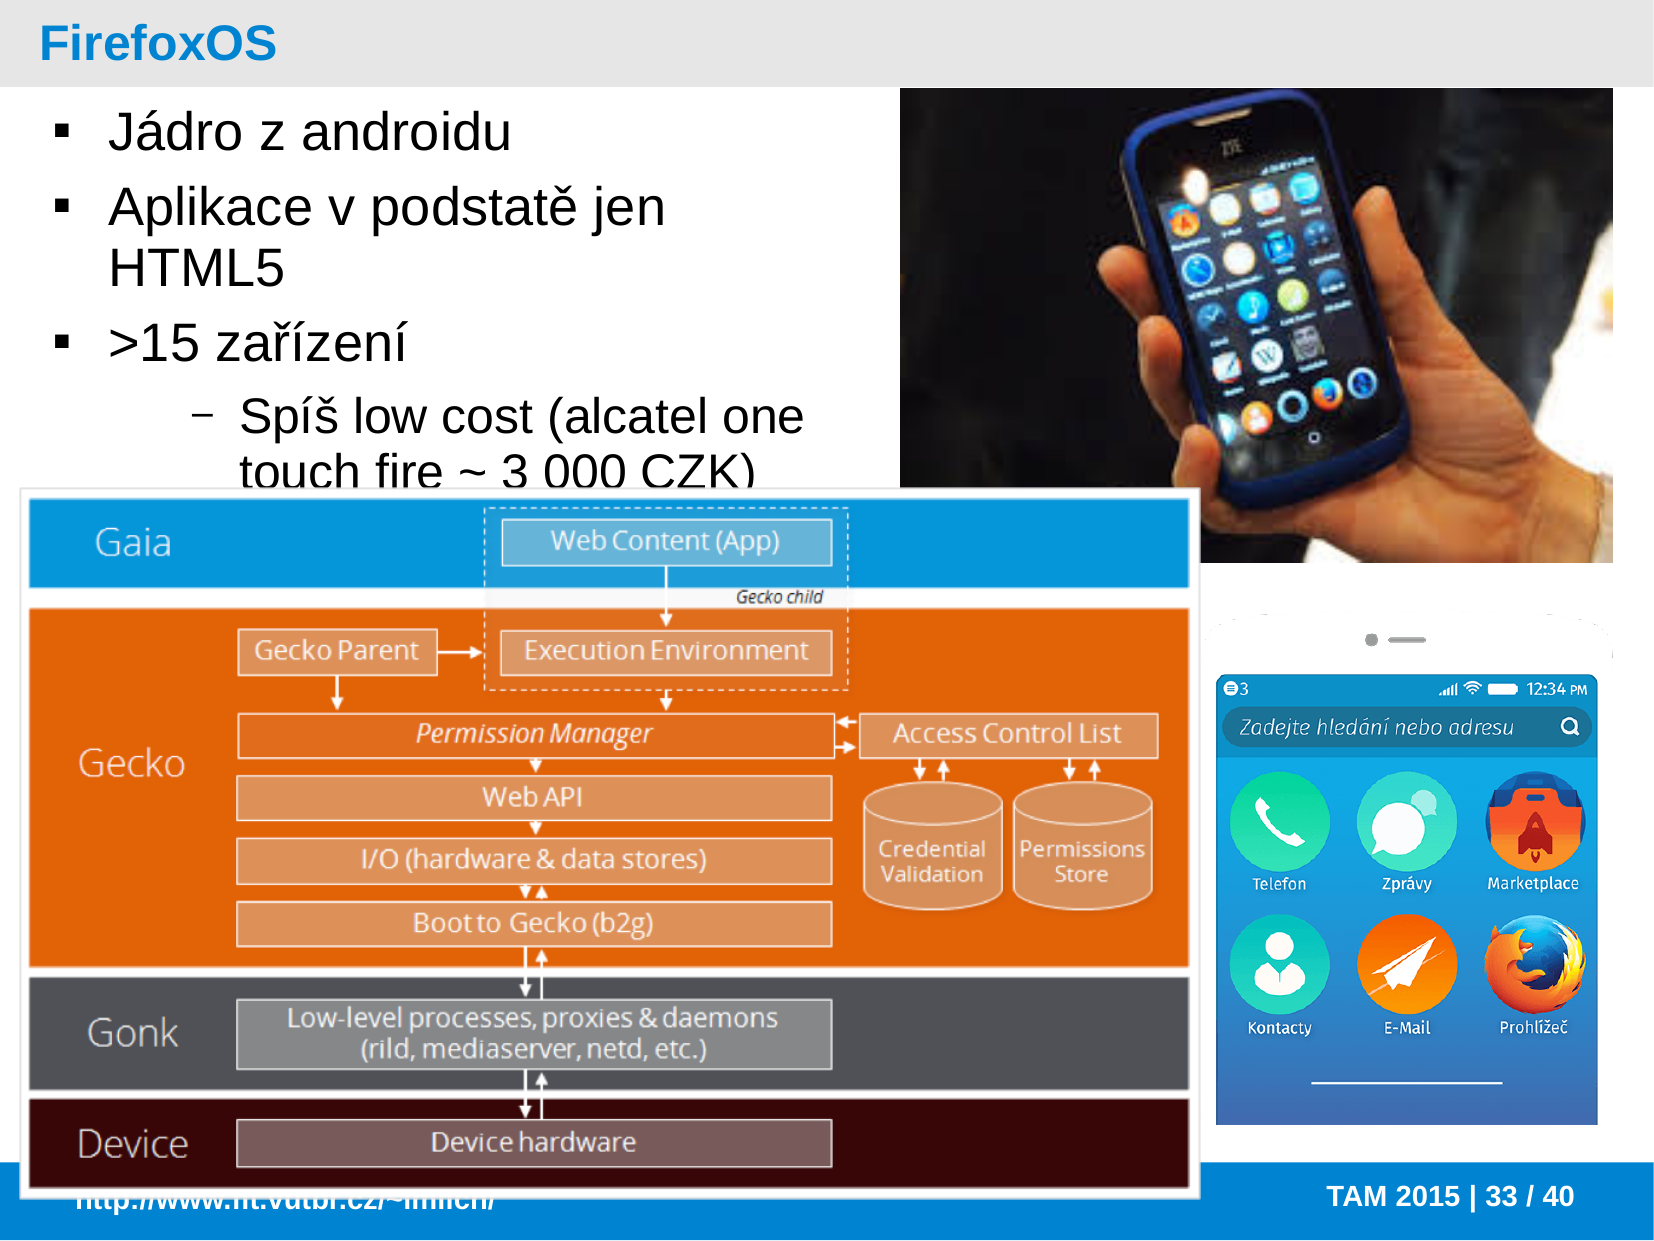

# FirefoxOS
Jádro z androidu
Aplikace v podstatě jen HTML5
>15 zařízení
Spíš low cost (alcatel one touch fire ~ 3 000 CZK)